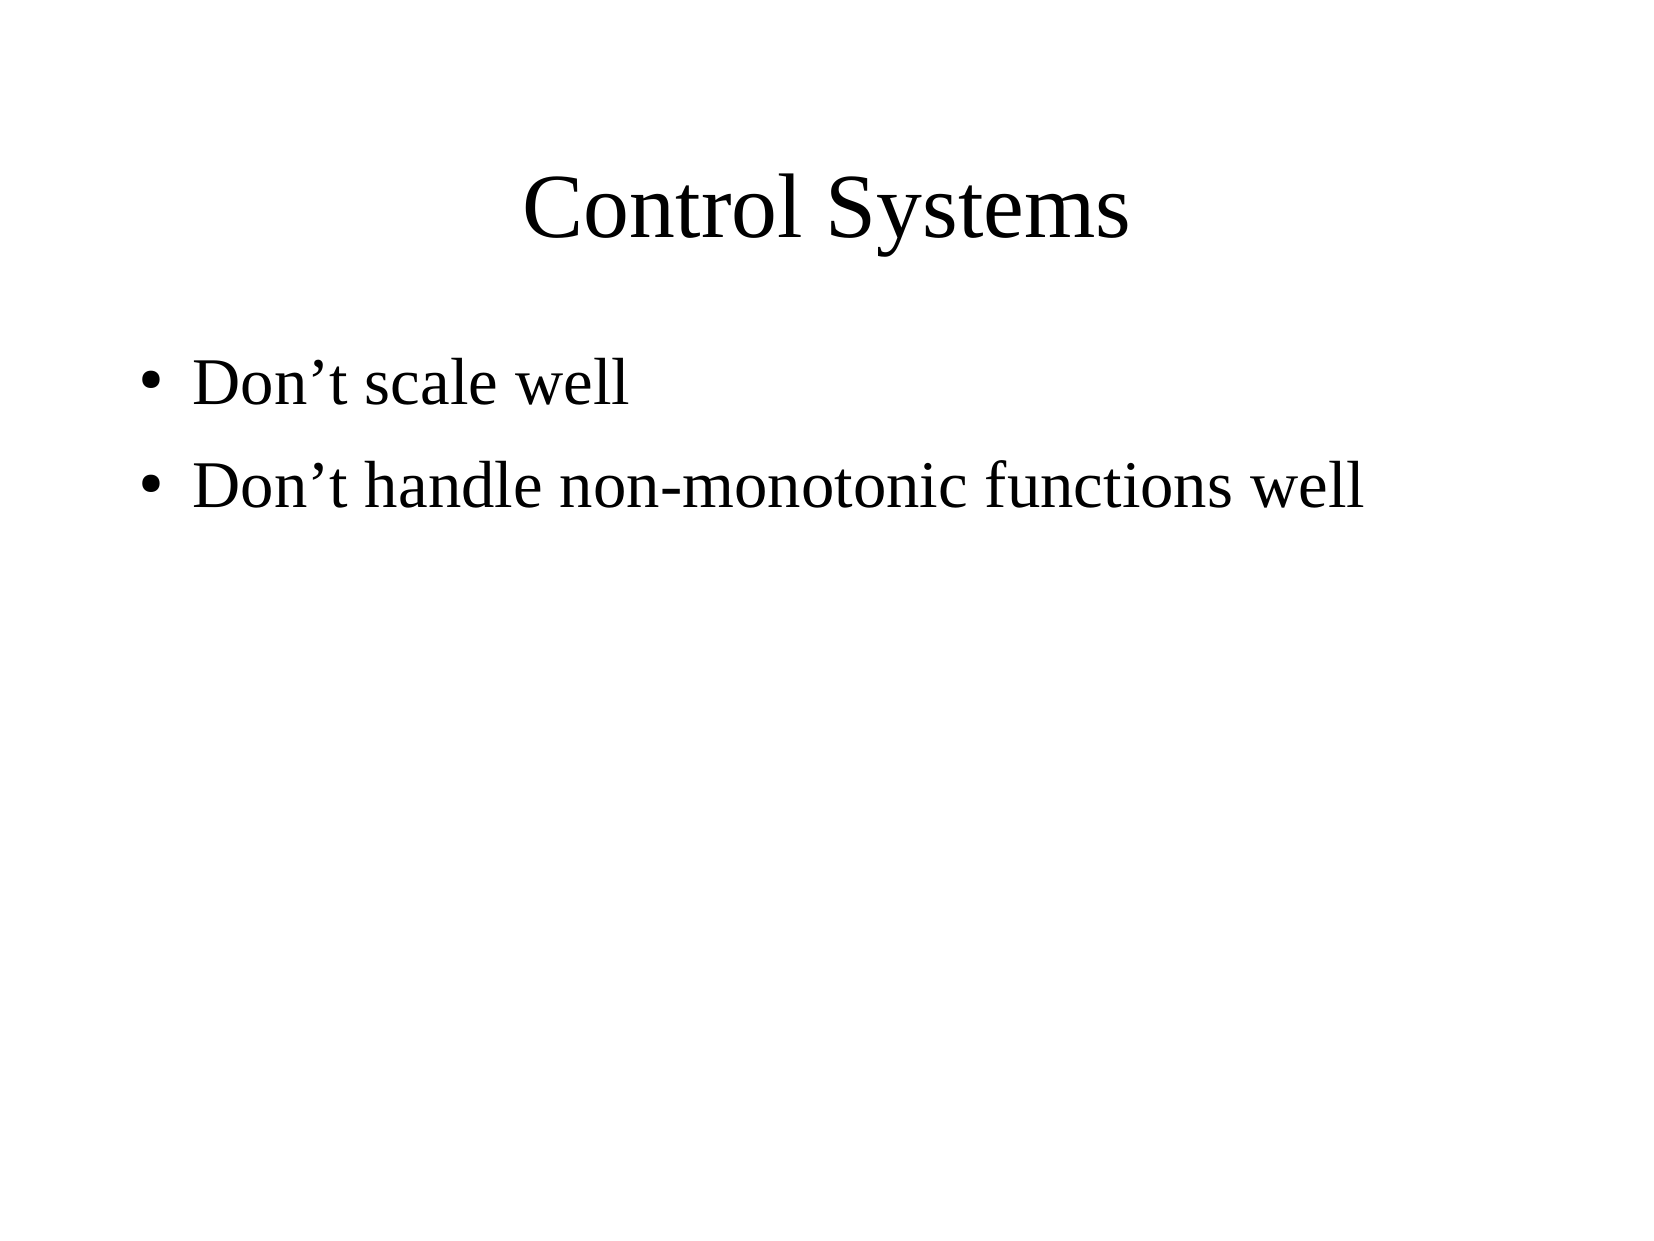

# Control Systems
Don’t scale well
Don’t handle non-monotonic functions well